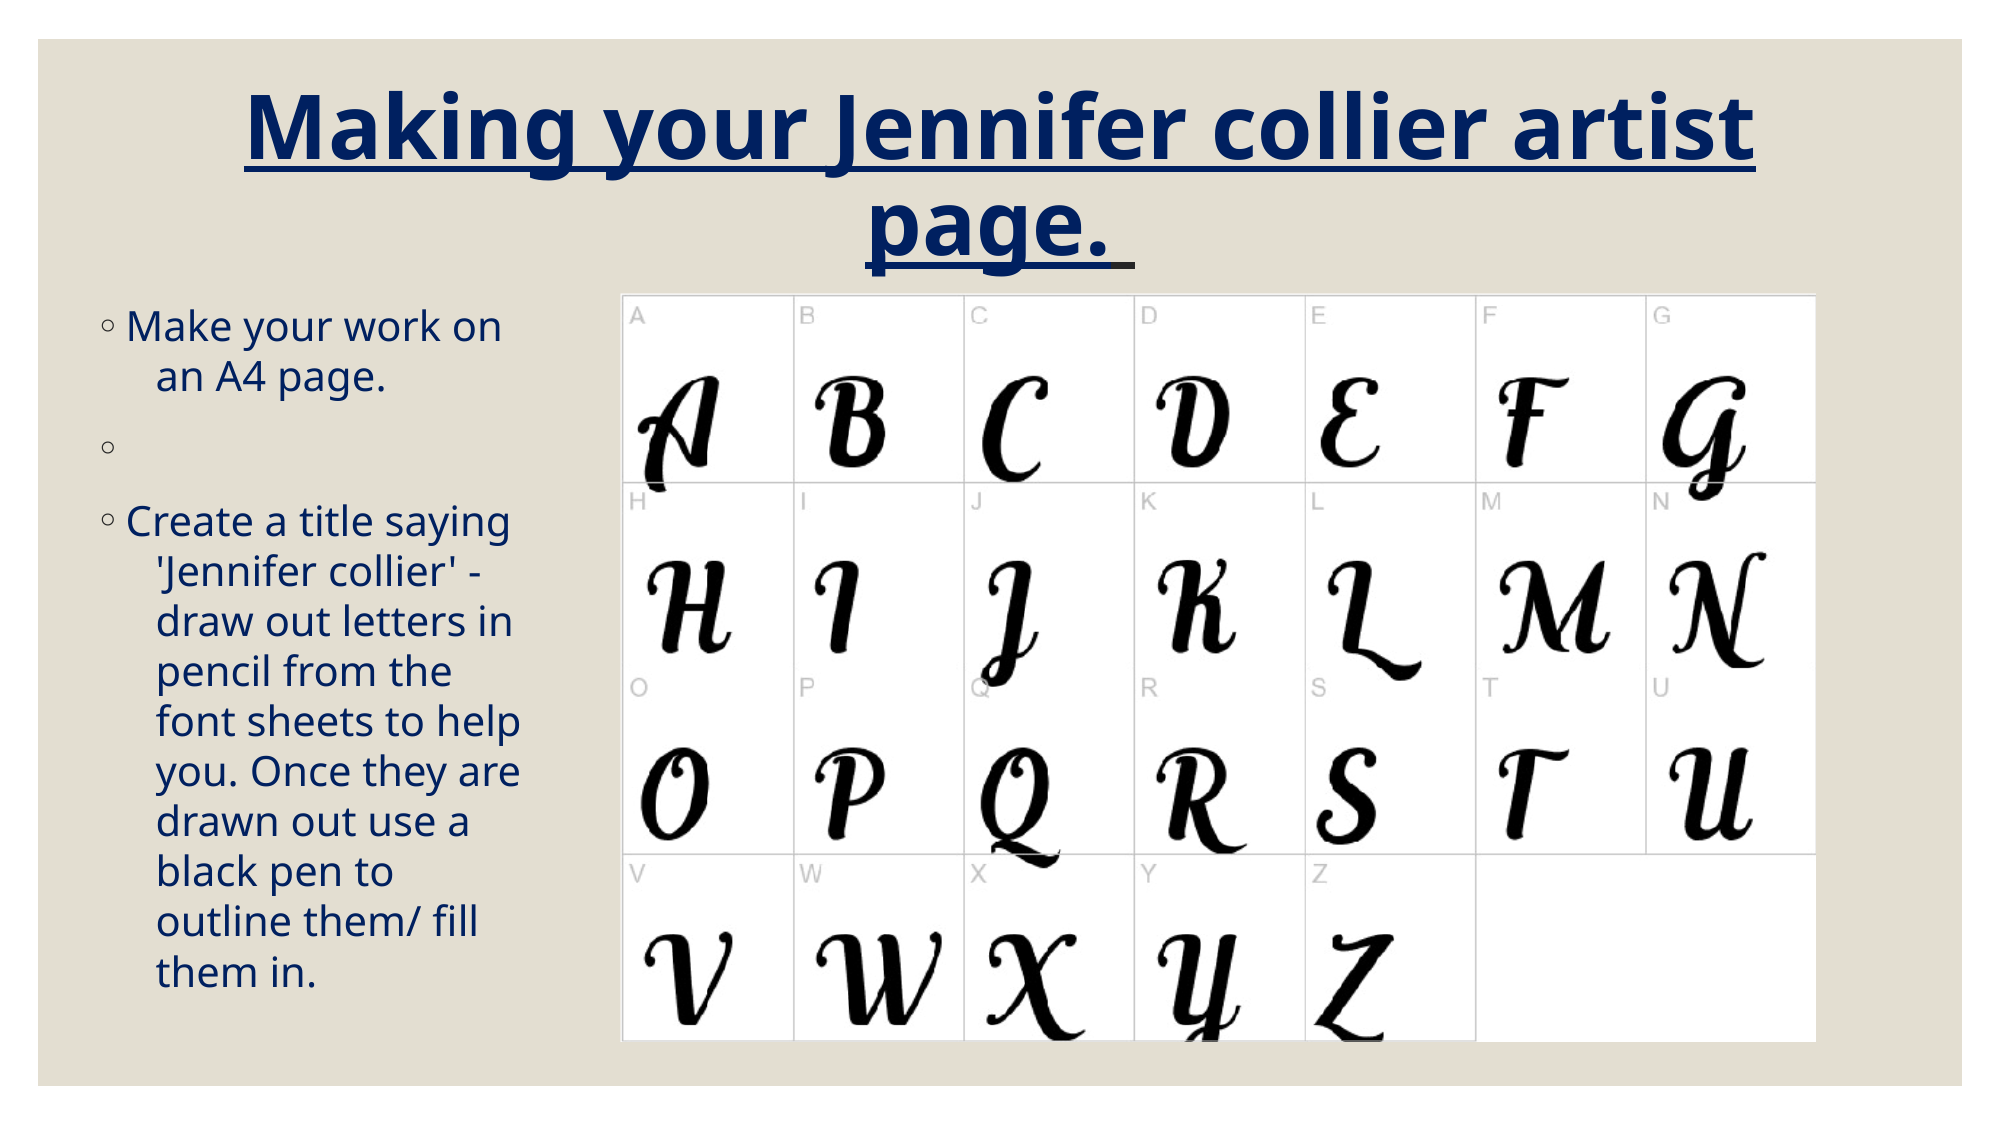

# Making your Jennifer collier artist page.
Make your work on an A4 page.
Create a title saying 'Jennifer collier' - draw out letters in pencil from the font sheets to help you. Once they are drawn out use a black pen to outline them/ fill them in.